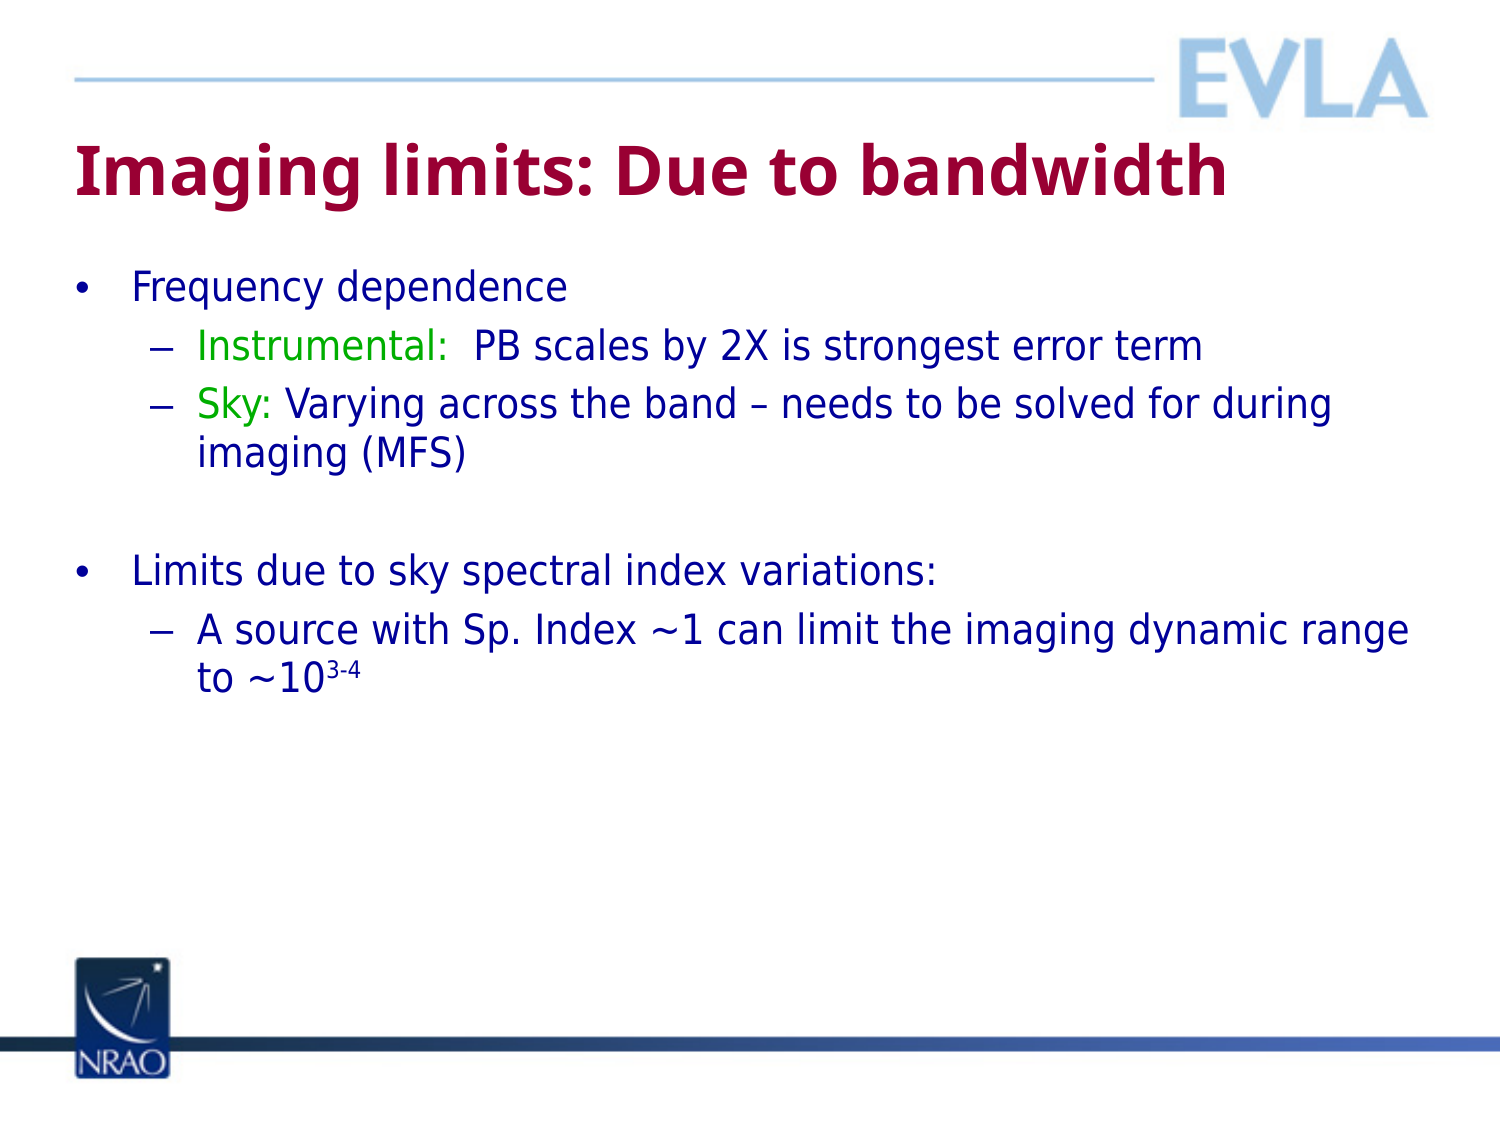

# Imaging limits: Due to bandwidth
Frequency dependence
Instrumental: PB scales by 2X is strongest error term
Sky: Varying across the band – needs to be solved for during imaging (MFS)
Limits due to sky spectral index variations:
A source with Sp. Index ~1 can limit the imaging dynamic range to ~103-4